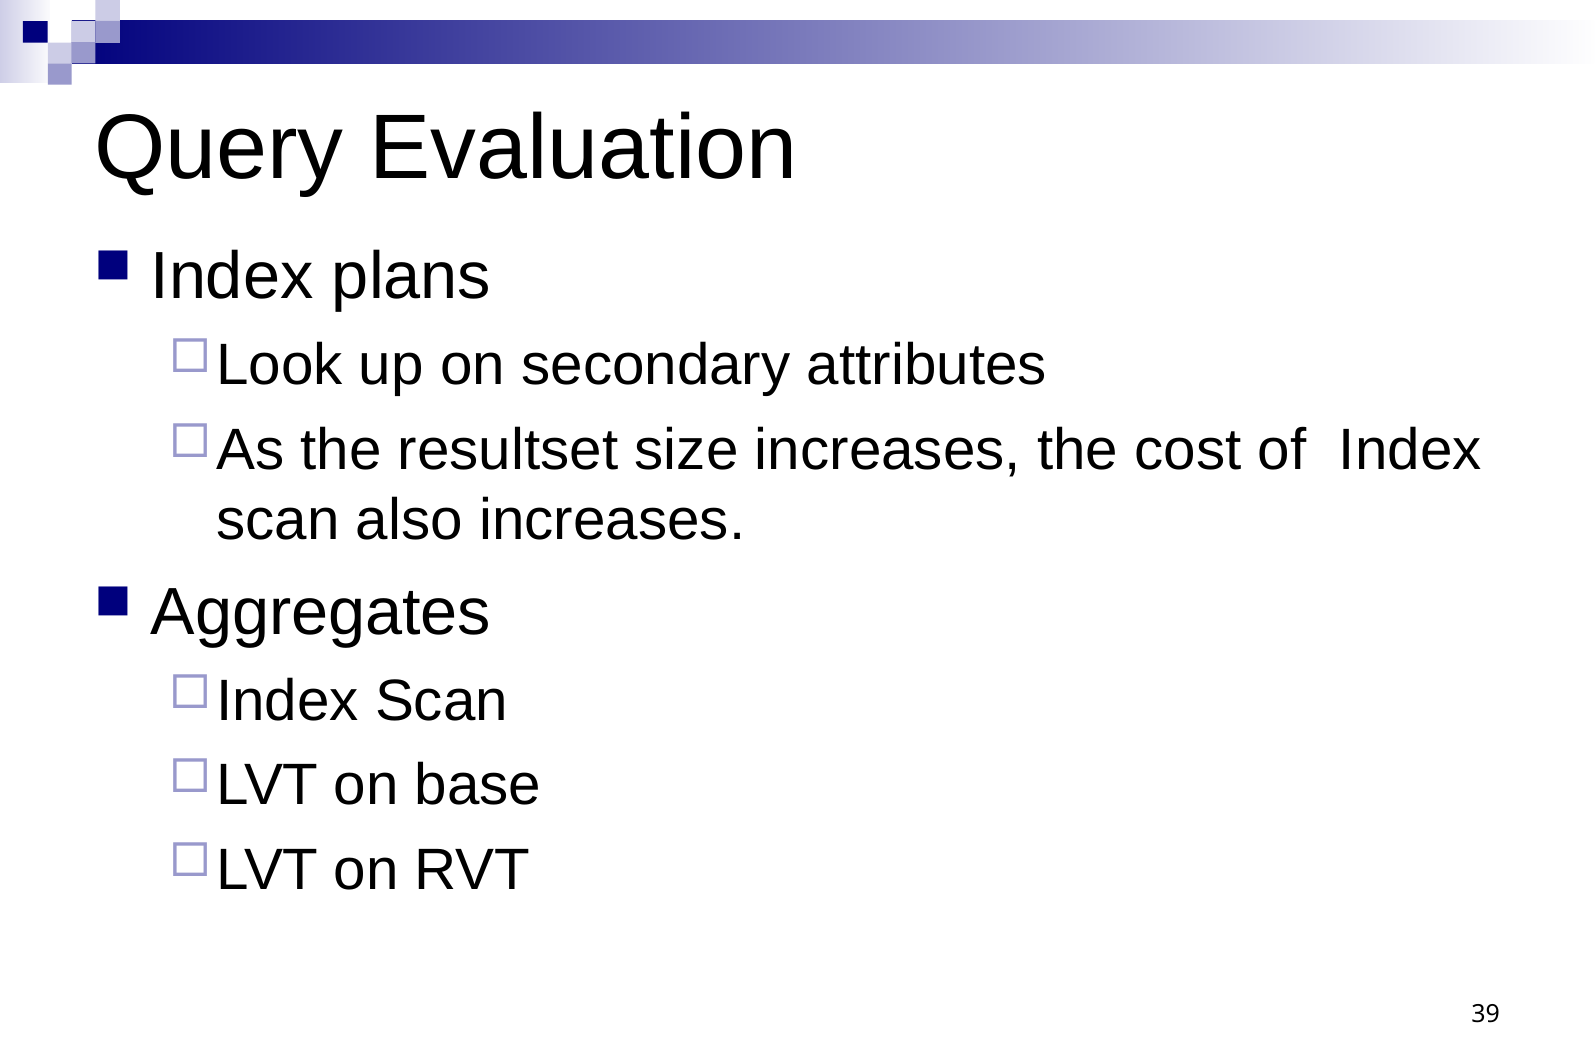

# Query Evaluation
Index plans
Look up on secondary attributes
As the resultset size increases, the cost of Index scan also increases.
Aggregates
Index Scan
LVT on base
LVT on RVT
39